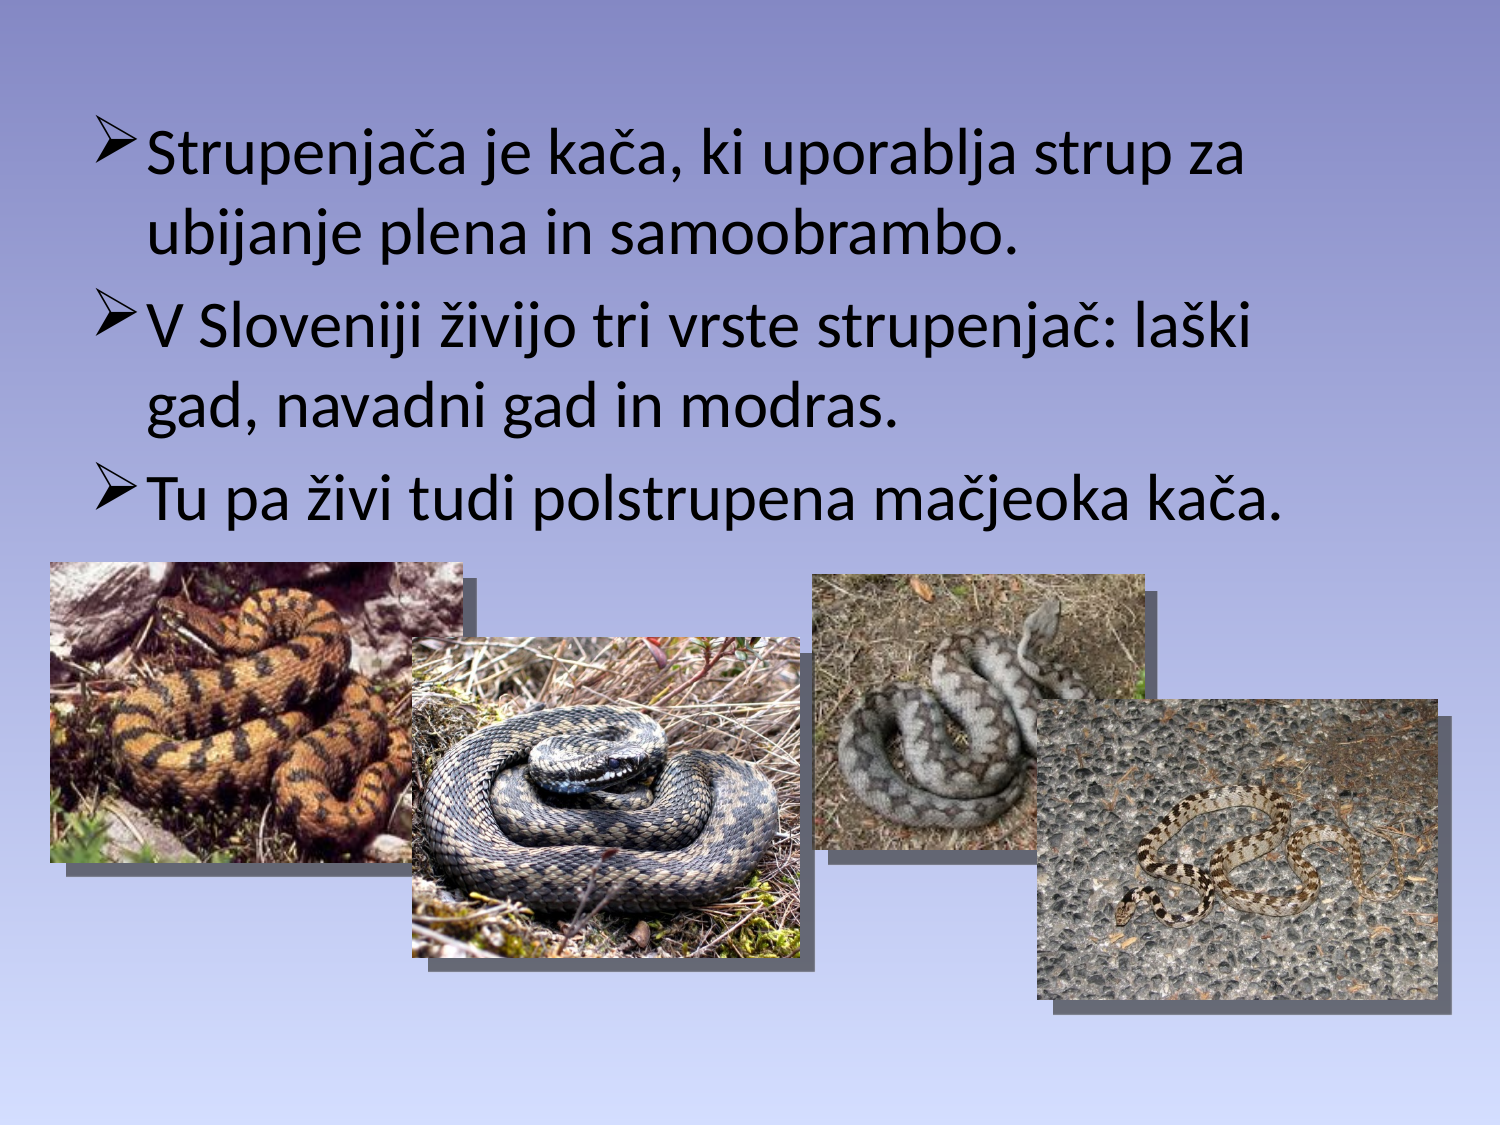

# Strupenjača je kača, ki uporablja strup za ubijanje plena in samoobrambo.
V Sloveniji živijo tri vrste strupenjač: laški gad, navadni gad in modras.
Tu pa živi tudi polstrupena mačjeoka kača.